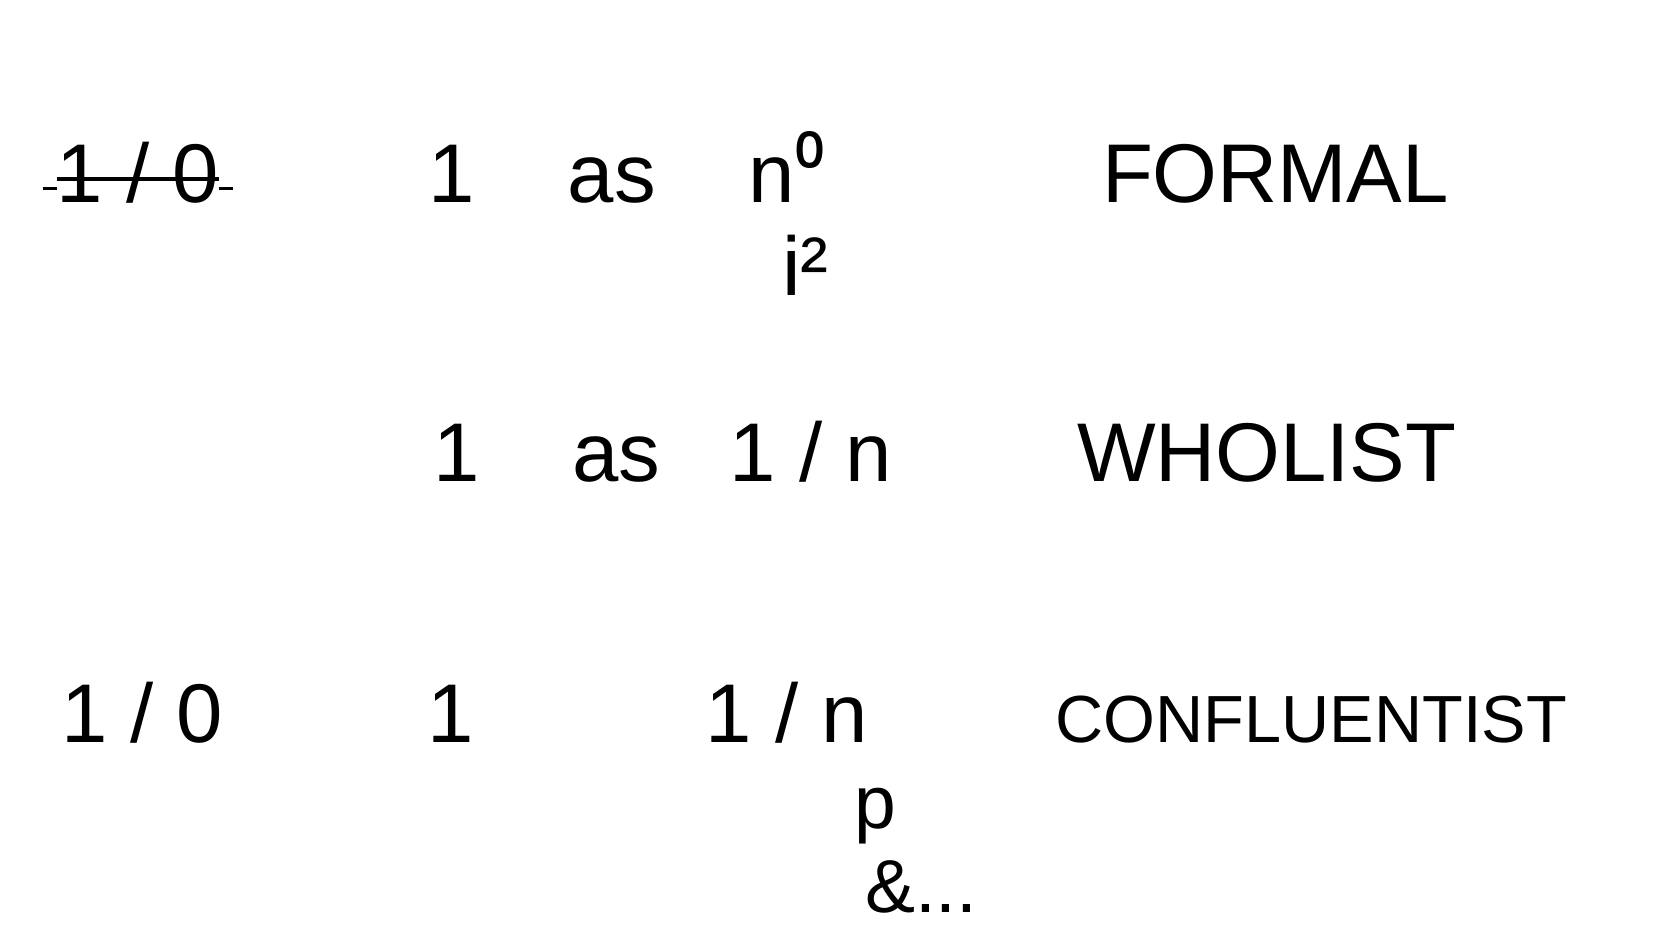

1 / 0 1 as n⁰ FORMAL
 i²
 1 as 1 / n WHOLIST
 1 / 0 1 1 / n CONFLUENTIST
 p
 &...